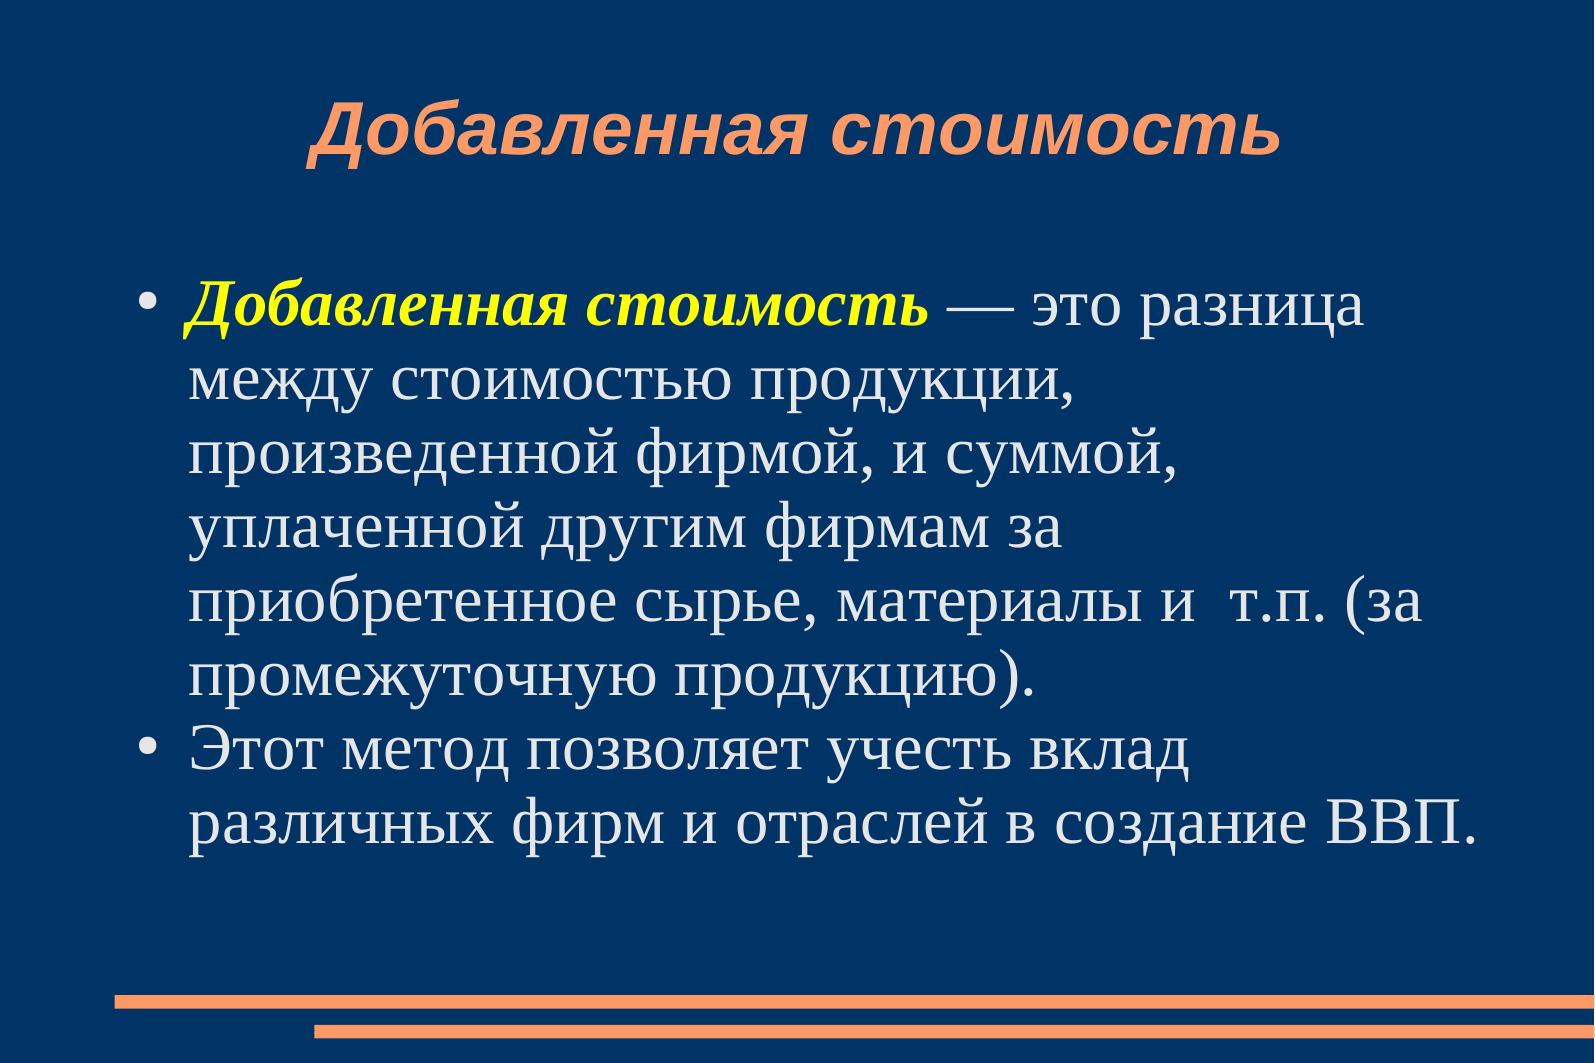

# Добавленная стоимость
Добавленная стоимость — это разница между стоимостью продукции, произведенной фирмой, и суммой, уплаченной другим фирмам за приобретенное сырье, материалы и т.п. (за промежуточную продукцию).
Этот метод позволяет учесть вклад различных фирм и отраслей в создание ВВП.